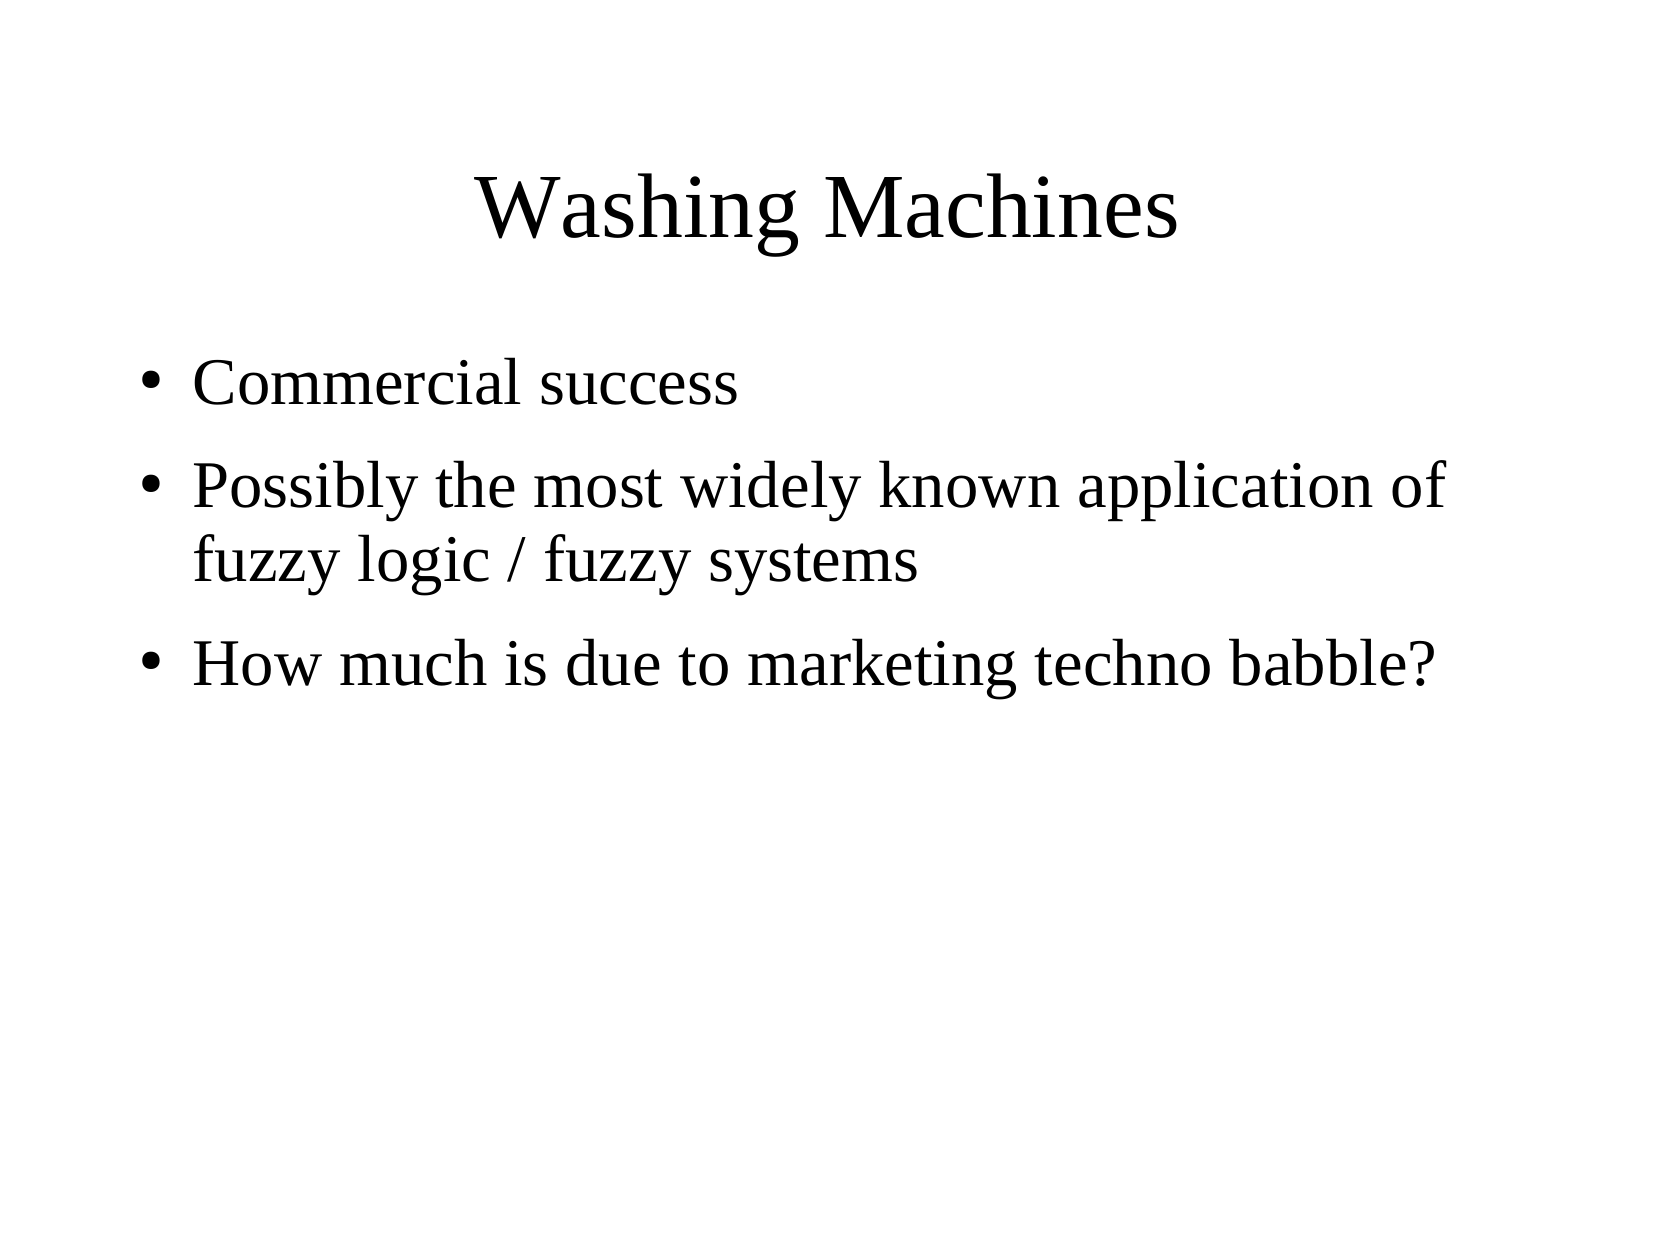

# Washing Machines
Commercial success
Possibly the most widely known application of fuzzy logic / fuzzy systems
How much is due to marketing techno babble?